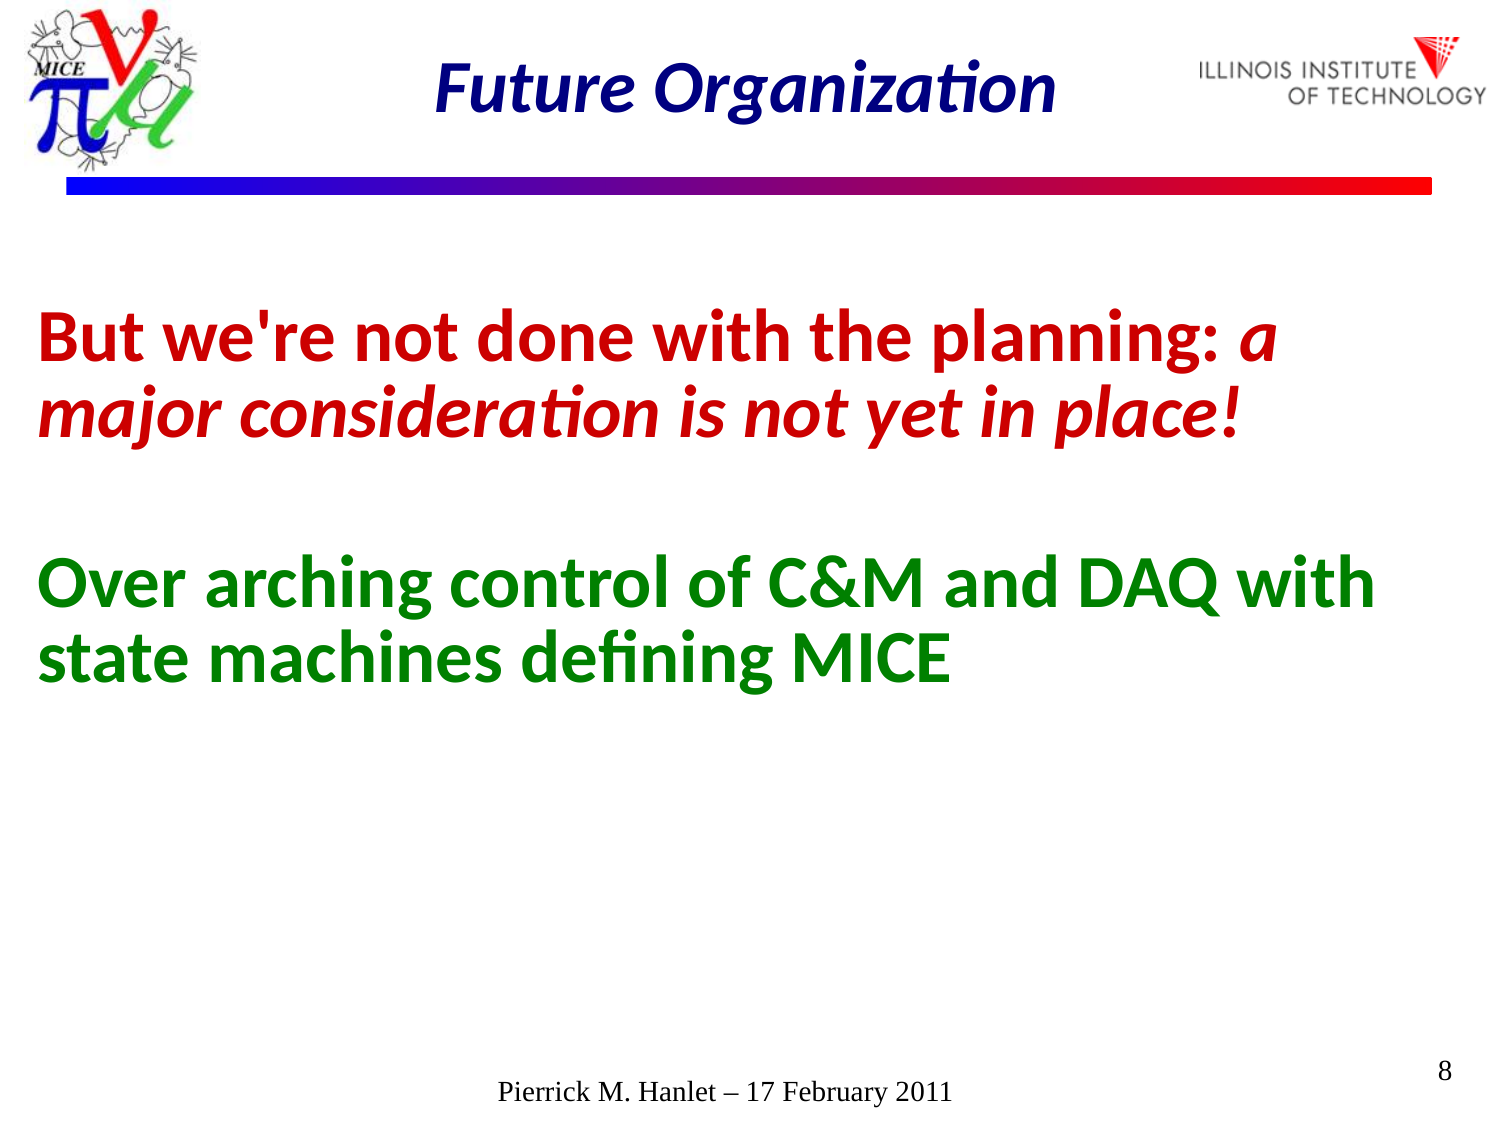

# Future Organization
But we're not done with the planning: a major consideration is not yet in place!
Over arching control of C&M and DAQ with state machines defining MICE
8